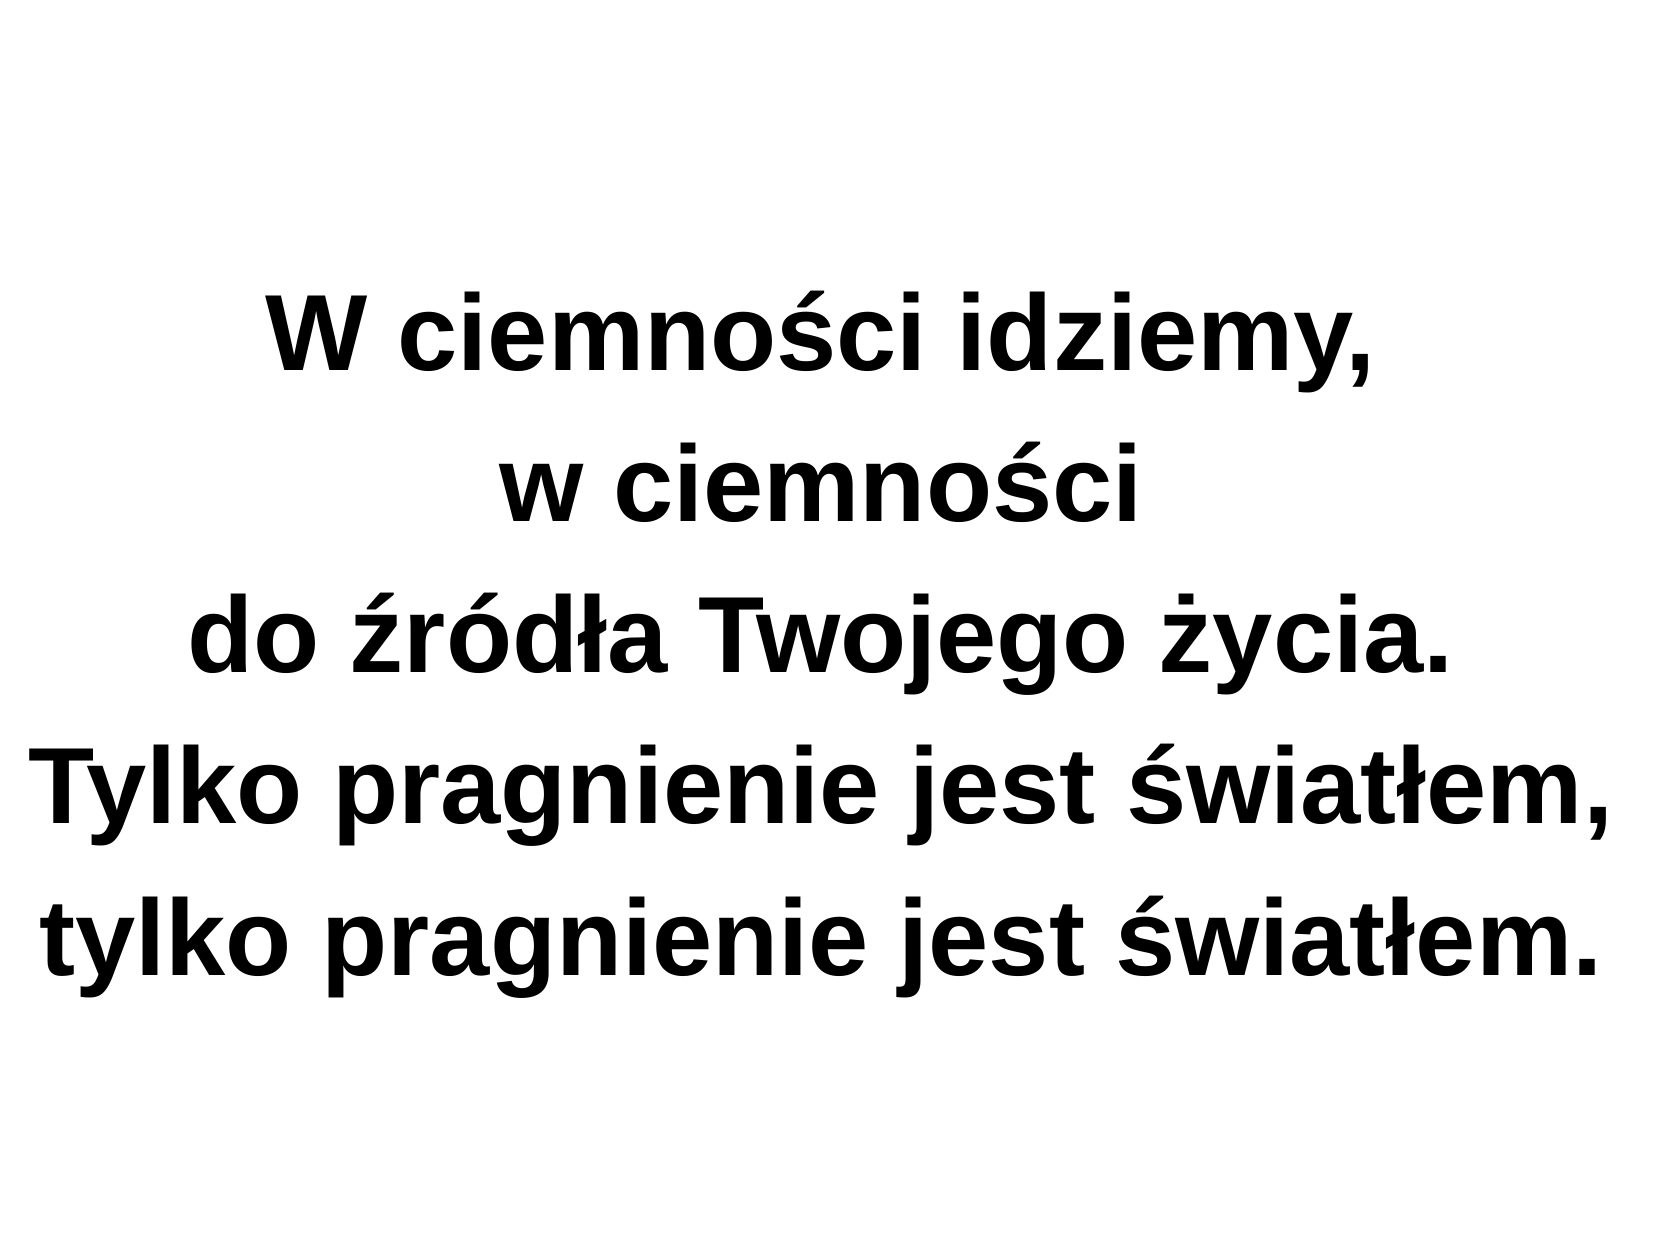

# W ciemności idziemy,
w ciemności
do źródła Twojego życia.
Tylko pragnienie jest światłem,
tylko pragnienie jest światłem.